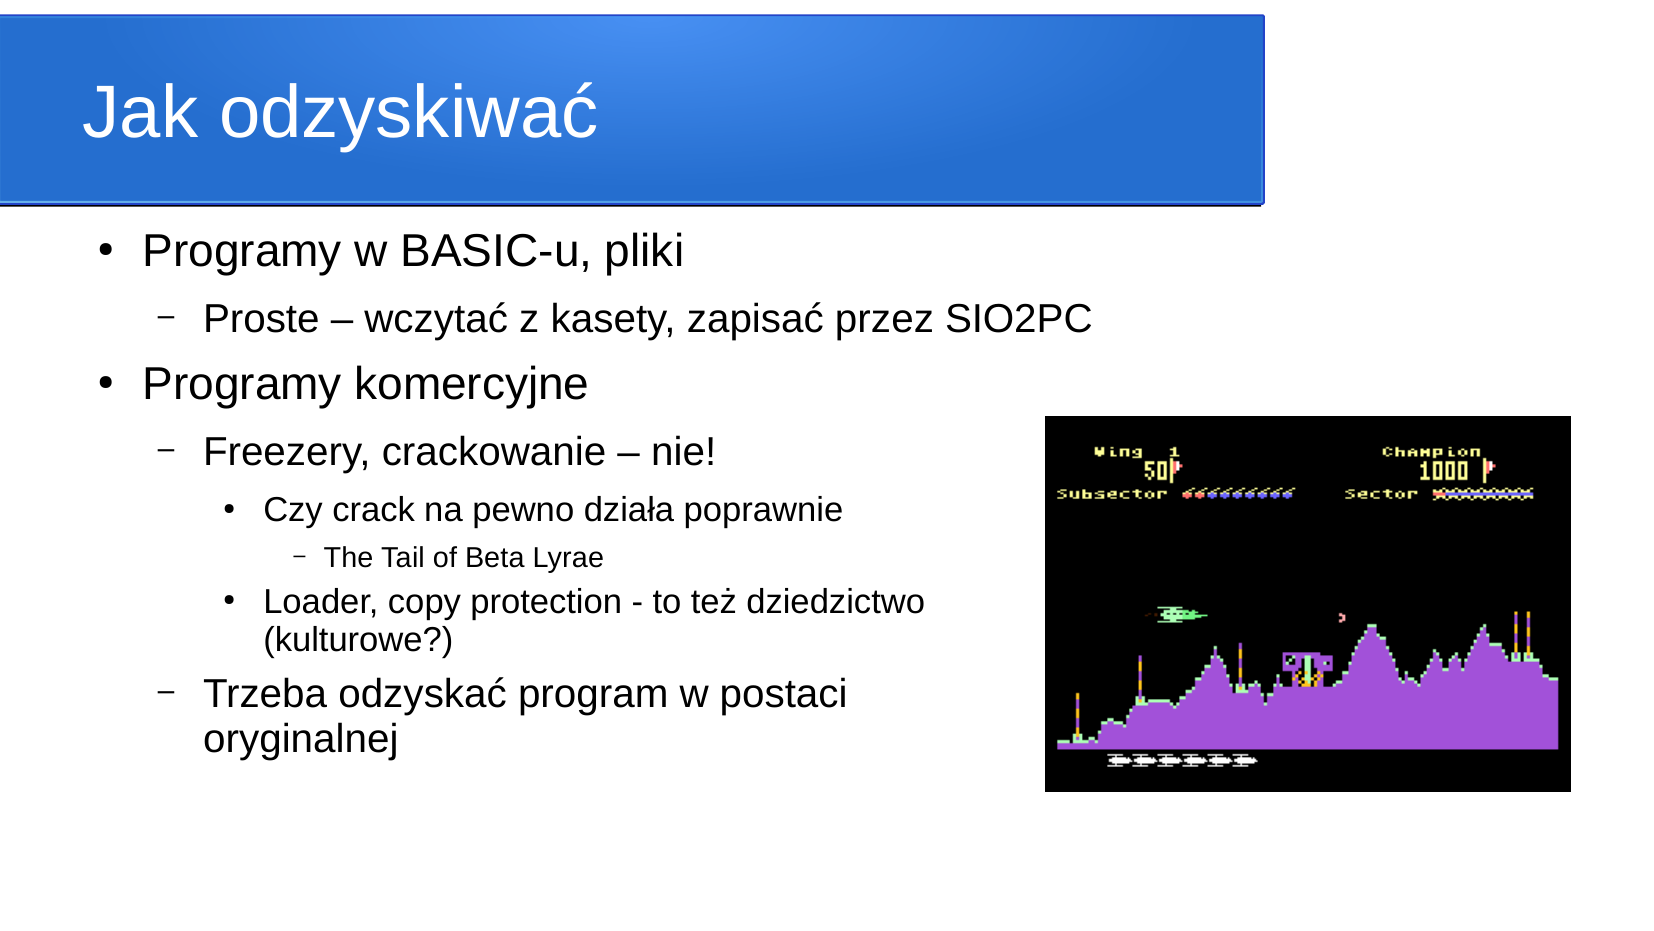

# Jak odzyskiwać
Programy w BASIC-u, pliki
Proste – wczytać z kasety, zapisać przez SIO2PC
Programy komercyjne
Freezery, crackowanie – nie!
Czy crack na pewno działa poprawnie
The Tail of Beta Lyrae
Loader, copy protection - to też dziedzictwo
(kulturowe?)
Trzeba odzyskać program w postaci
oryginalnej